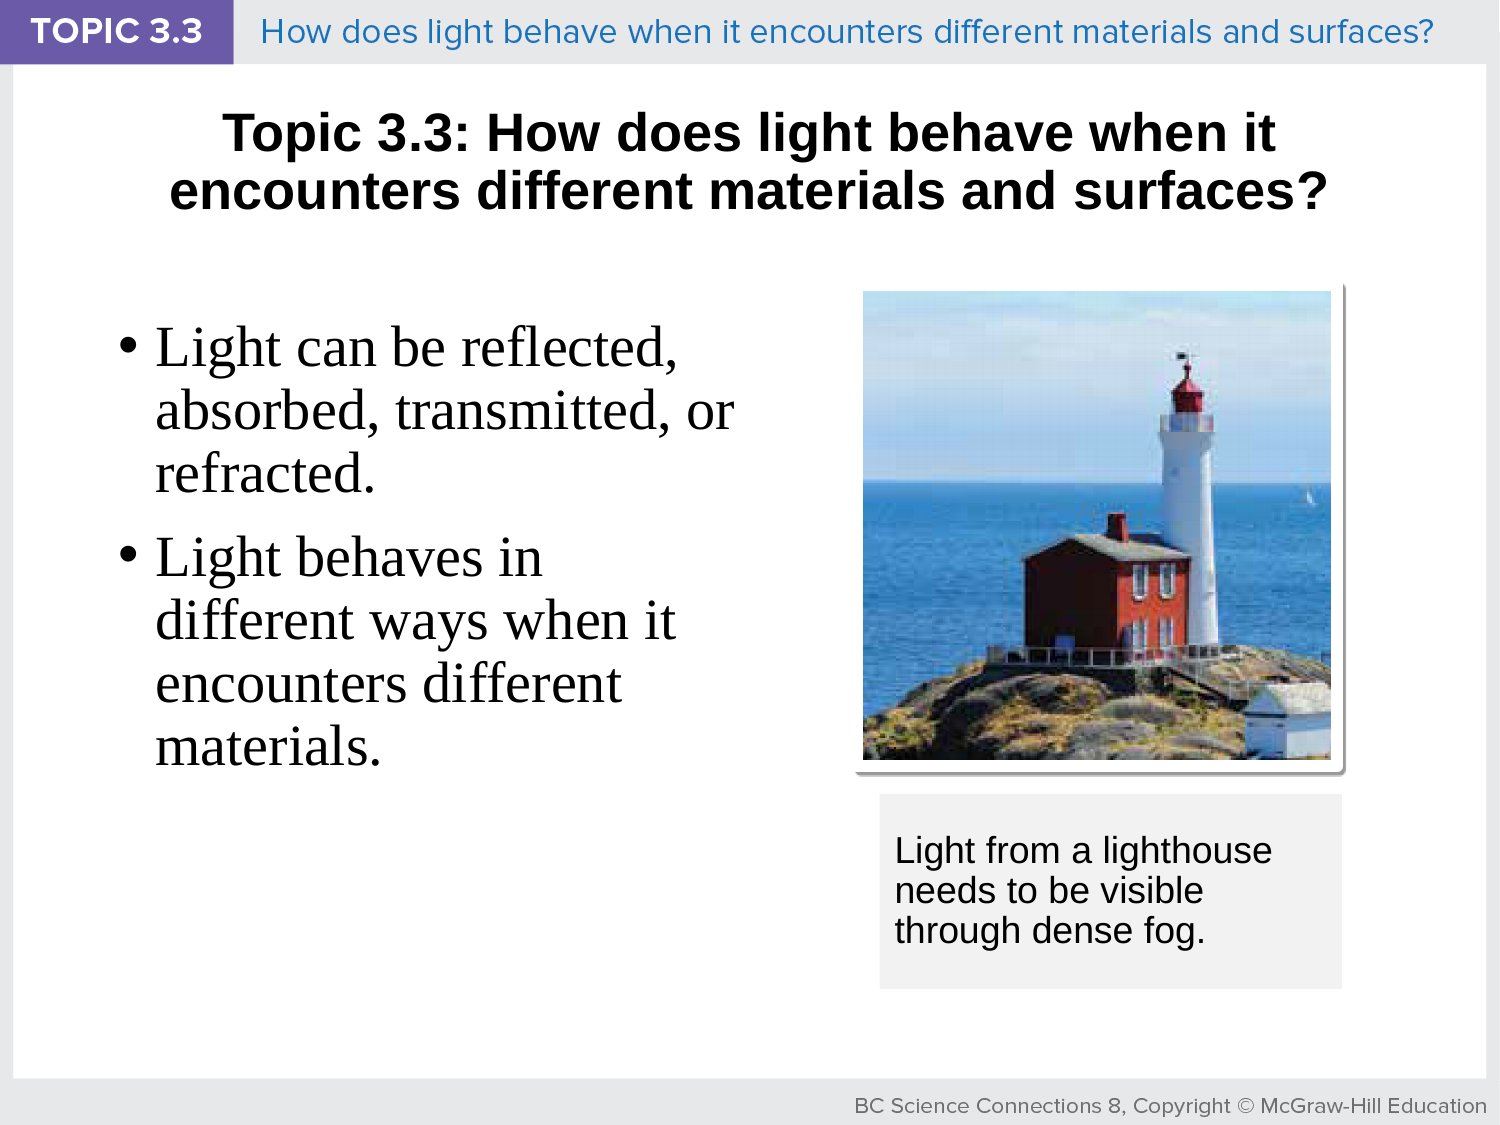

# Topic 3.3: How does light behave when it encounters different materials and surfaces?
Light can be reflected, absorbed, transmitted, or refracted.
Light behaves in different ways when it encounters different materials.
Light from a lighthouse needs to be visible through dense fog.